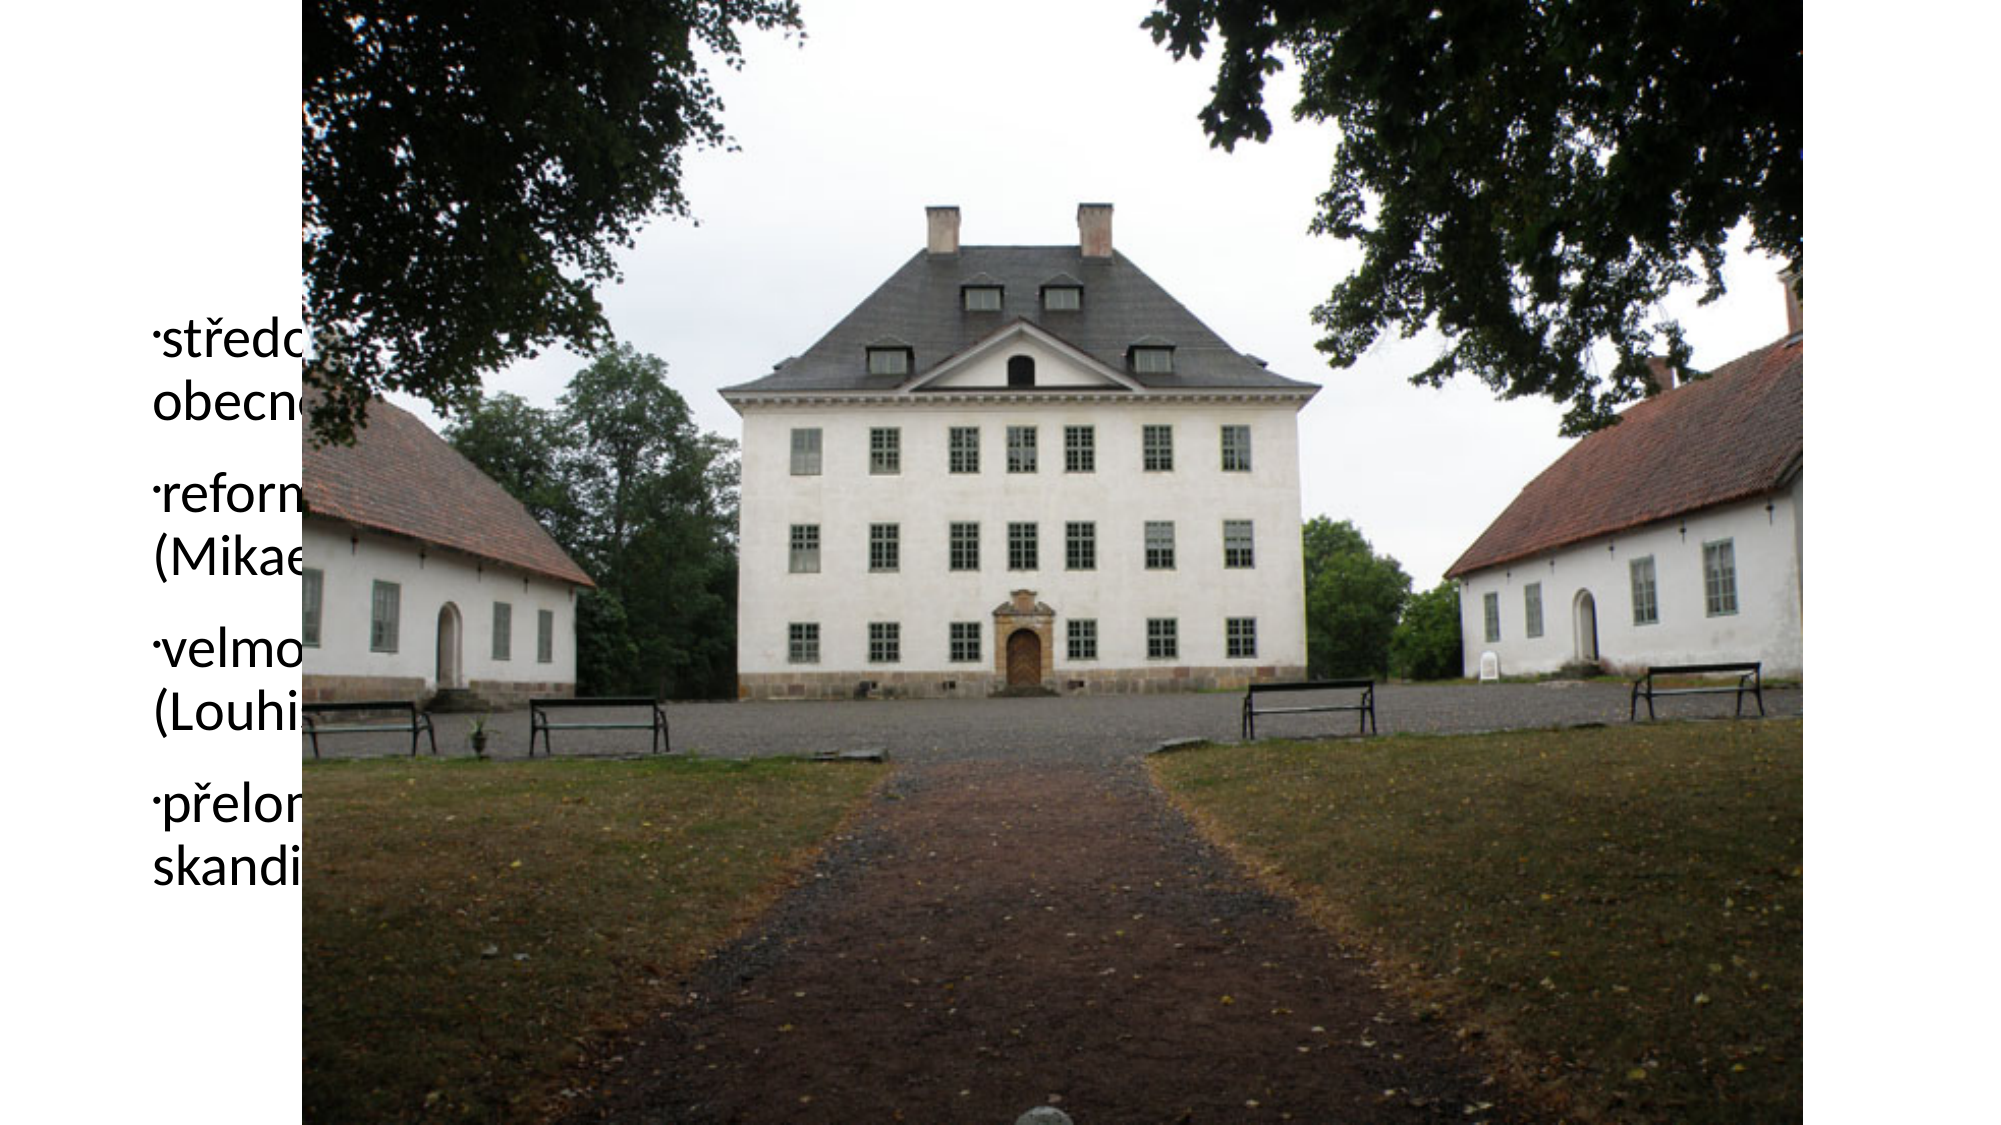

# Pod nadvládou Švédska
středověk: christianizace, na okraji Evropy, agrární země, urbanizace obecně velmi pomalá
reformace: šv. král Gustav Vasa, rozvoj domácí literatury a jazyka (Mikael Agricola), ale dominance švédštiny a latiny
velmocenské období Švédska (17.-18. století) – panská sídla (Louhisaari), Suomenlinna
přelom 18.-19. století – do Finska se dostávají myšlenky tzv. skandinavismu